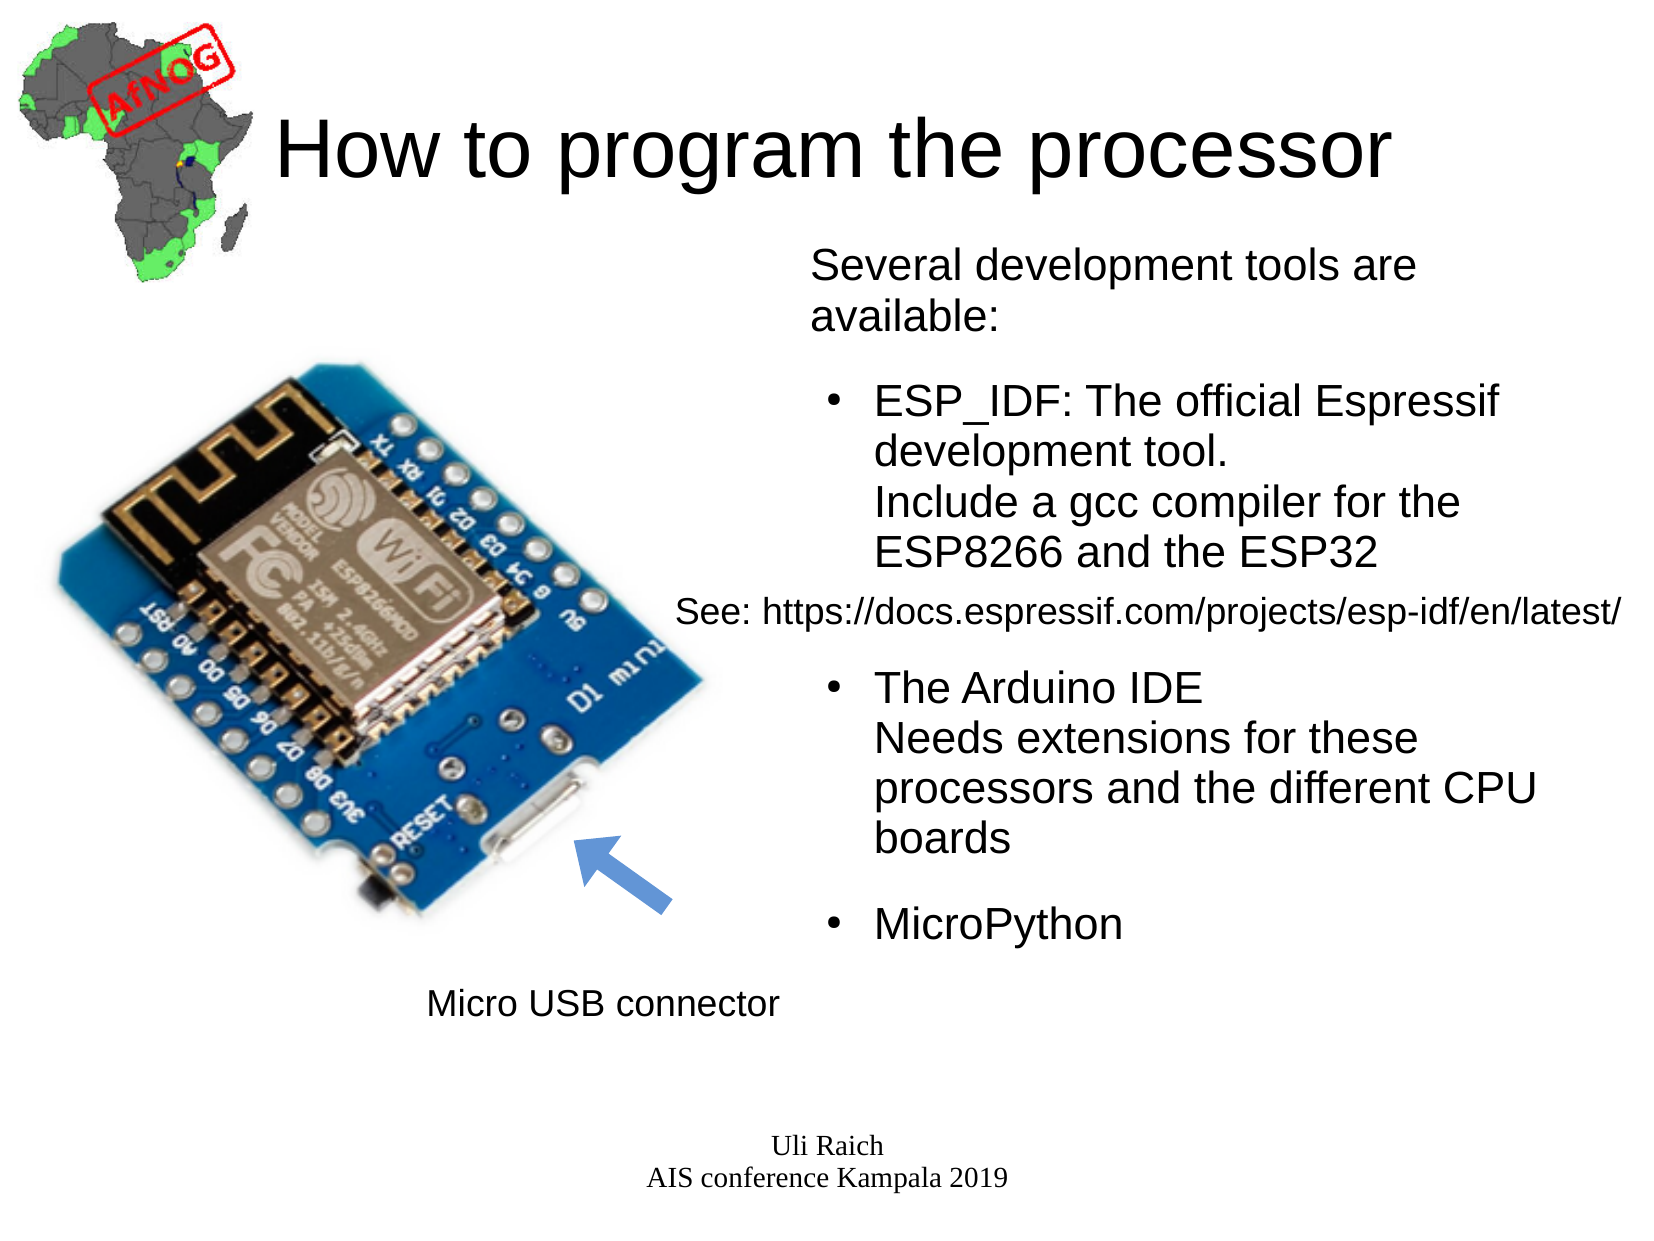

# How to program the processor
Several development tools are available:
ESP_IDF: The official Espressif development tool.
Include a gcc compiler for the ESP8266 and the ESP32
The Arduino IDE
Needs extensions for these processors and the different CPU boards
MicroPython
See: https://docs.espressif.com/projects/esp-idf/en/latest/
Micro USB connector